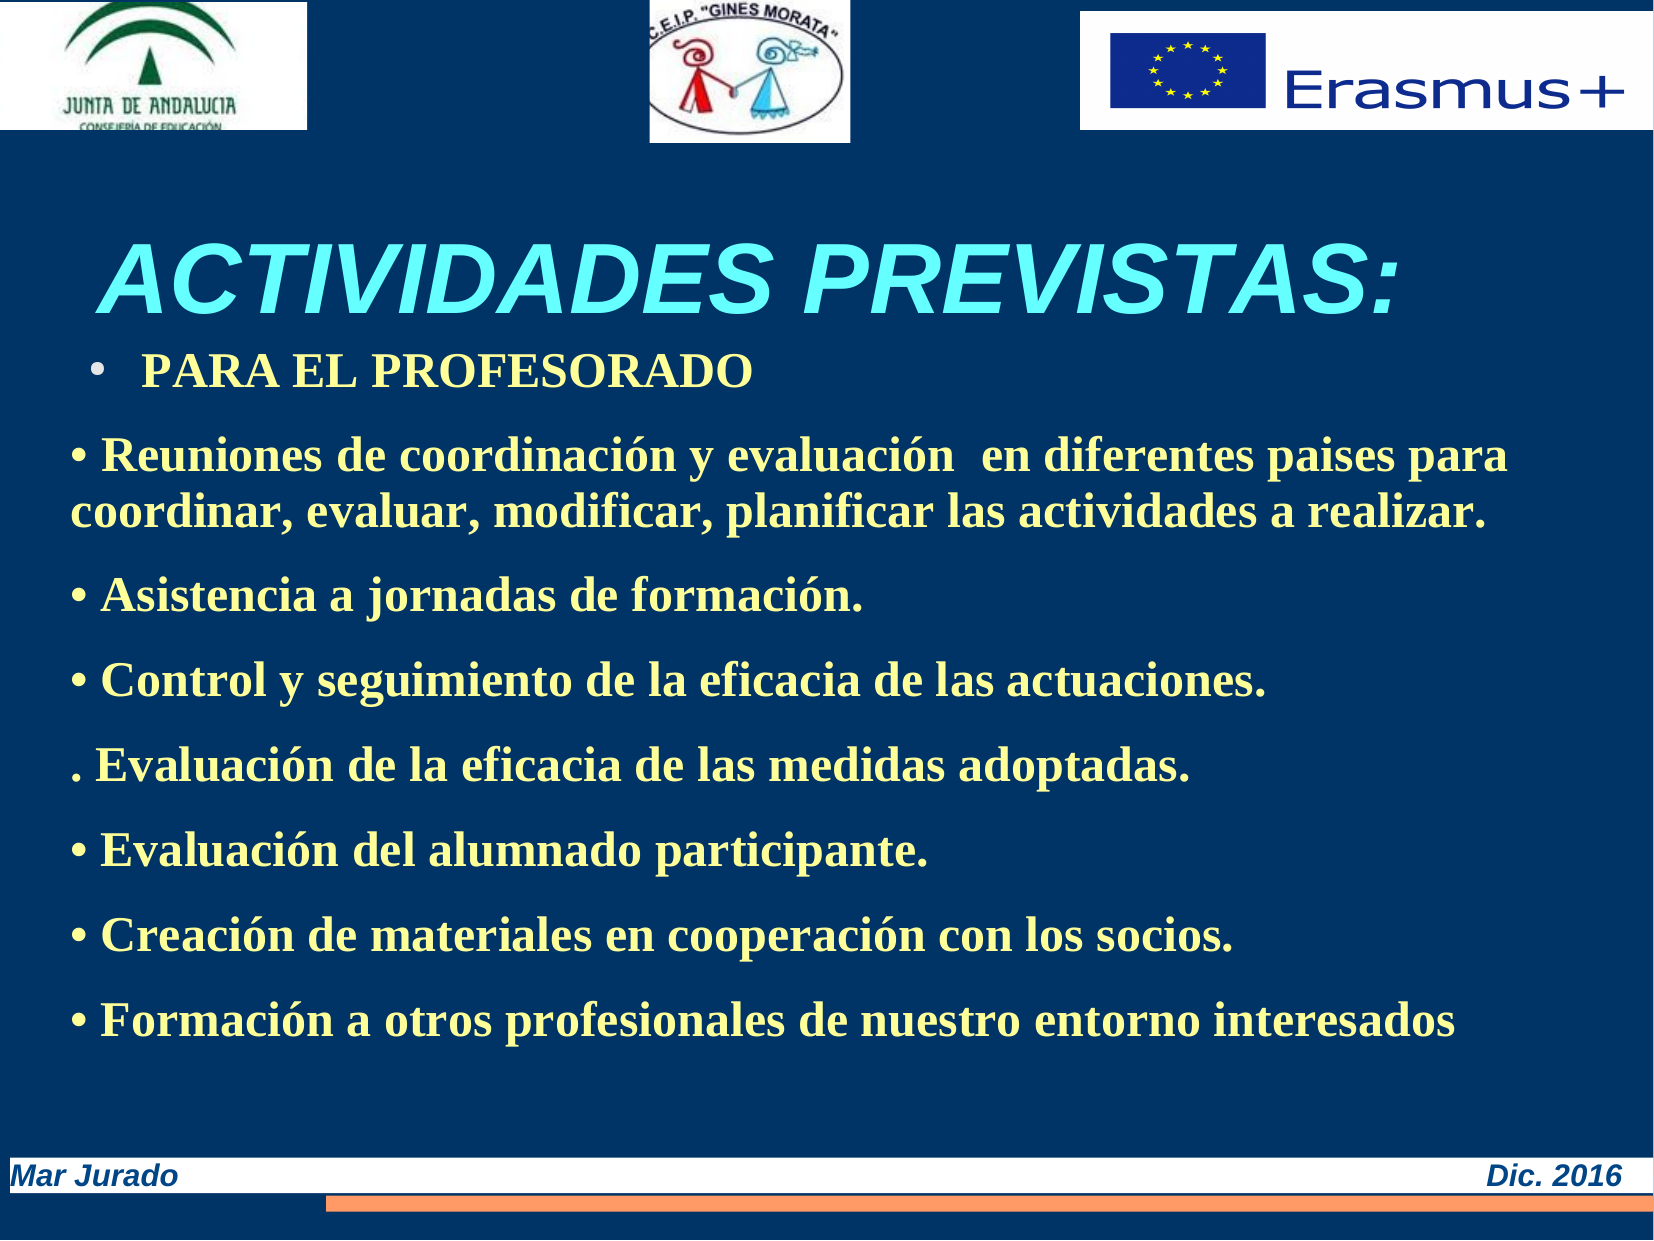

# ACTIVIDADES PREVISTAS:
PARA EL PROFESORADO
• Reuniones de coordinación y evaluación en diferentes paises para coordinar, evaluar, modificar, planificar las actividades a realizar.
• Asistencia a jornadas de formación.
• Control y seguimiento de la eficacia de las actuaciones.
. Evaluación de la eficacia de las medidas adoptadas.
• Evaluación del alumnado participante.
• Creación de materiales en cooperación con los socios.
• Formación a otros profesionales de nuestro entorno interesados
Mar Jurado																		Dic. 2016